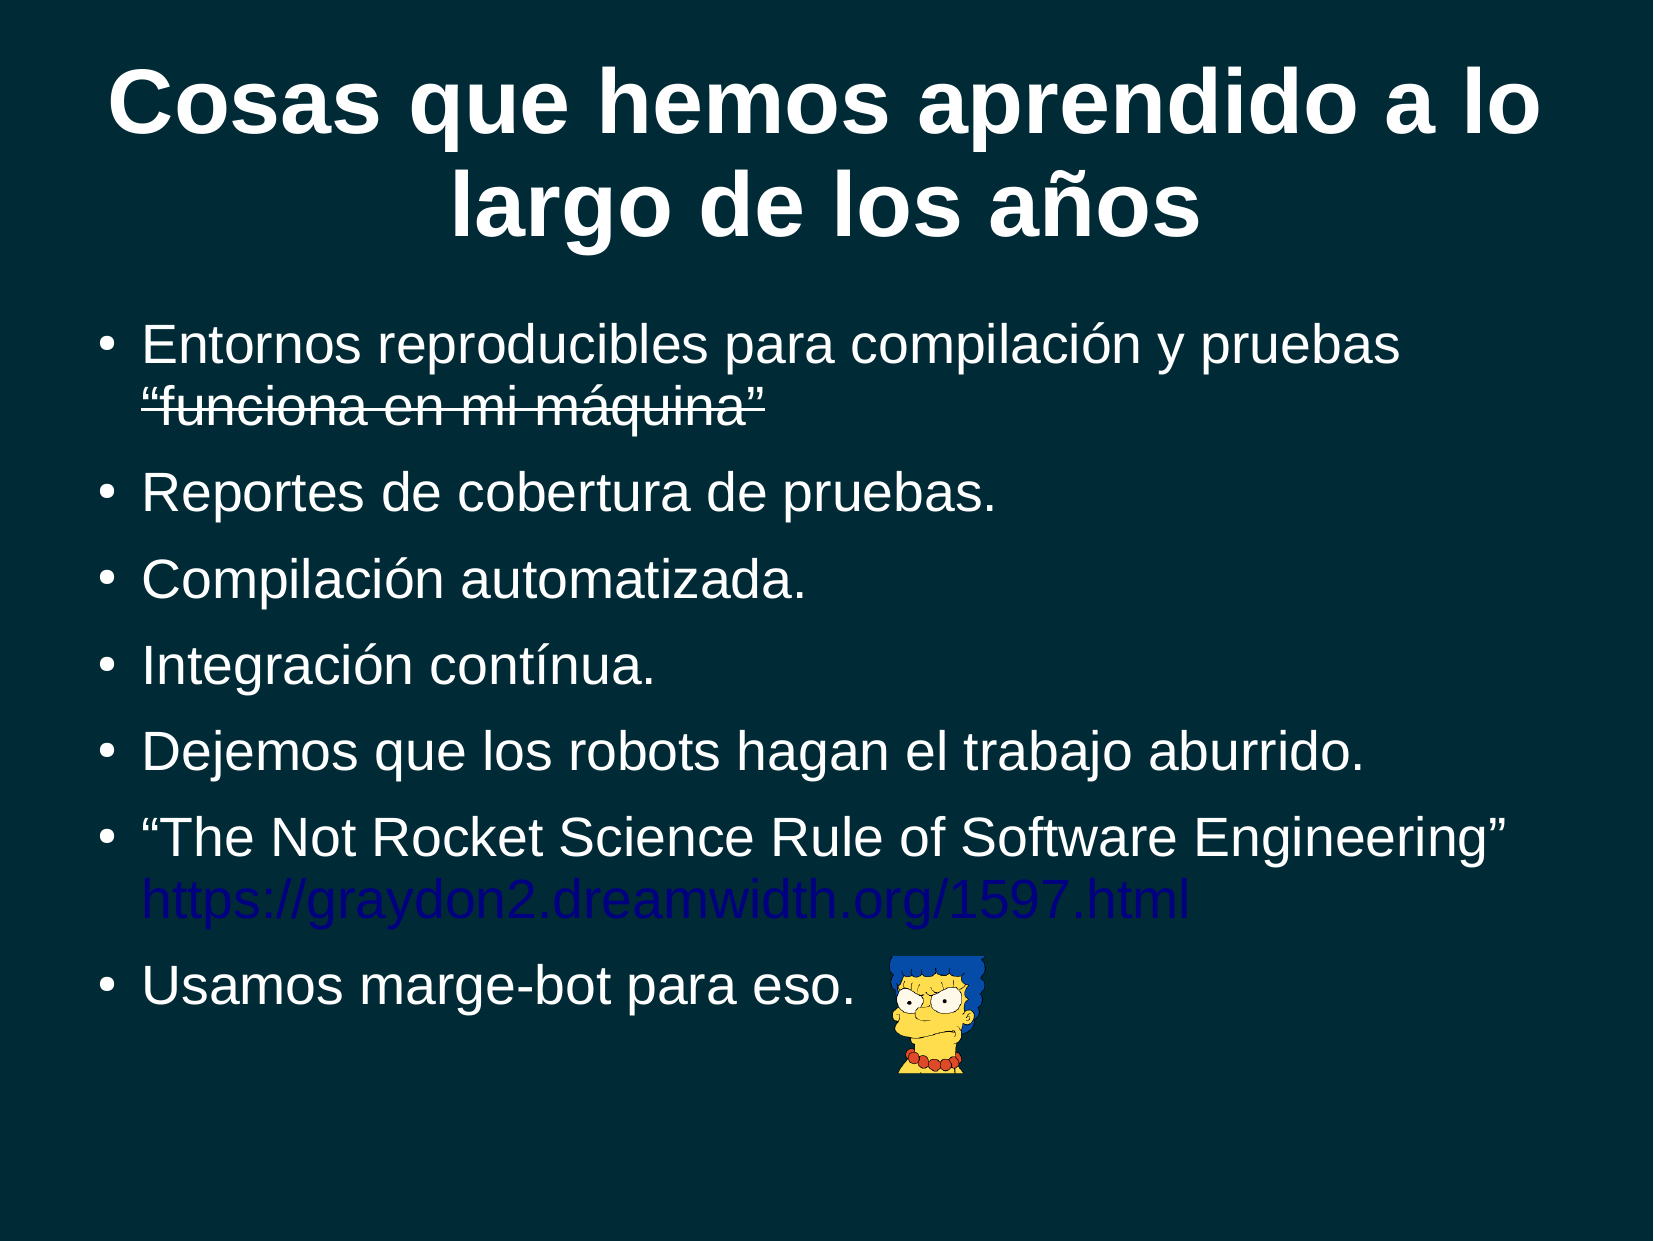

# Cosas que hemos aprendido a lo largo de los años
Entornos reproducibles para compilación y pruebas
“funciona en mi máquina”
Reportes de cobertura de pruebas.
Compilación automatizada.
Integración contínua.
Dejemos que los robots hagan el trabajo aburrido.
“The Not Rocket Science Rule of Software Engineering”
https://graydon2.dreamwidth.org/1597.html
Usamos marge-bot para eso.